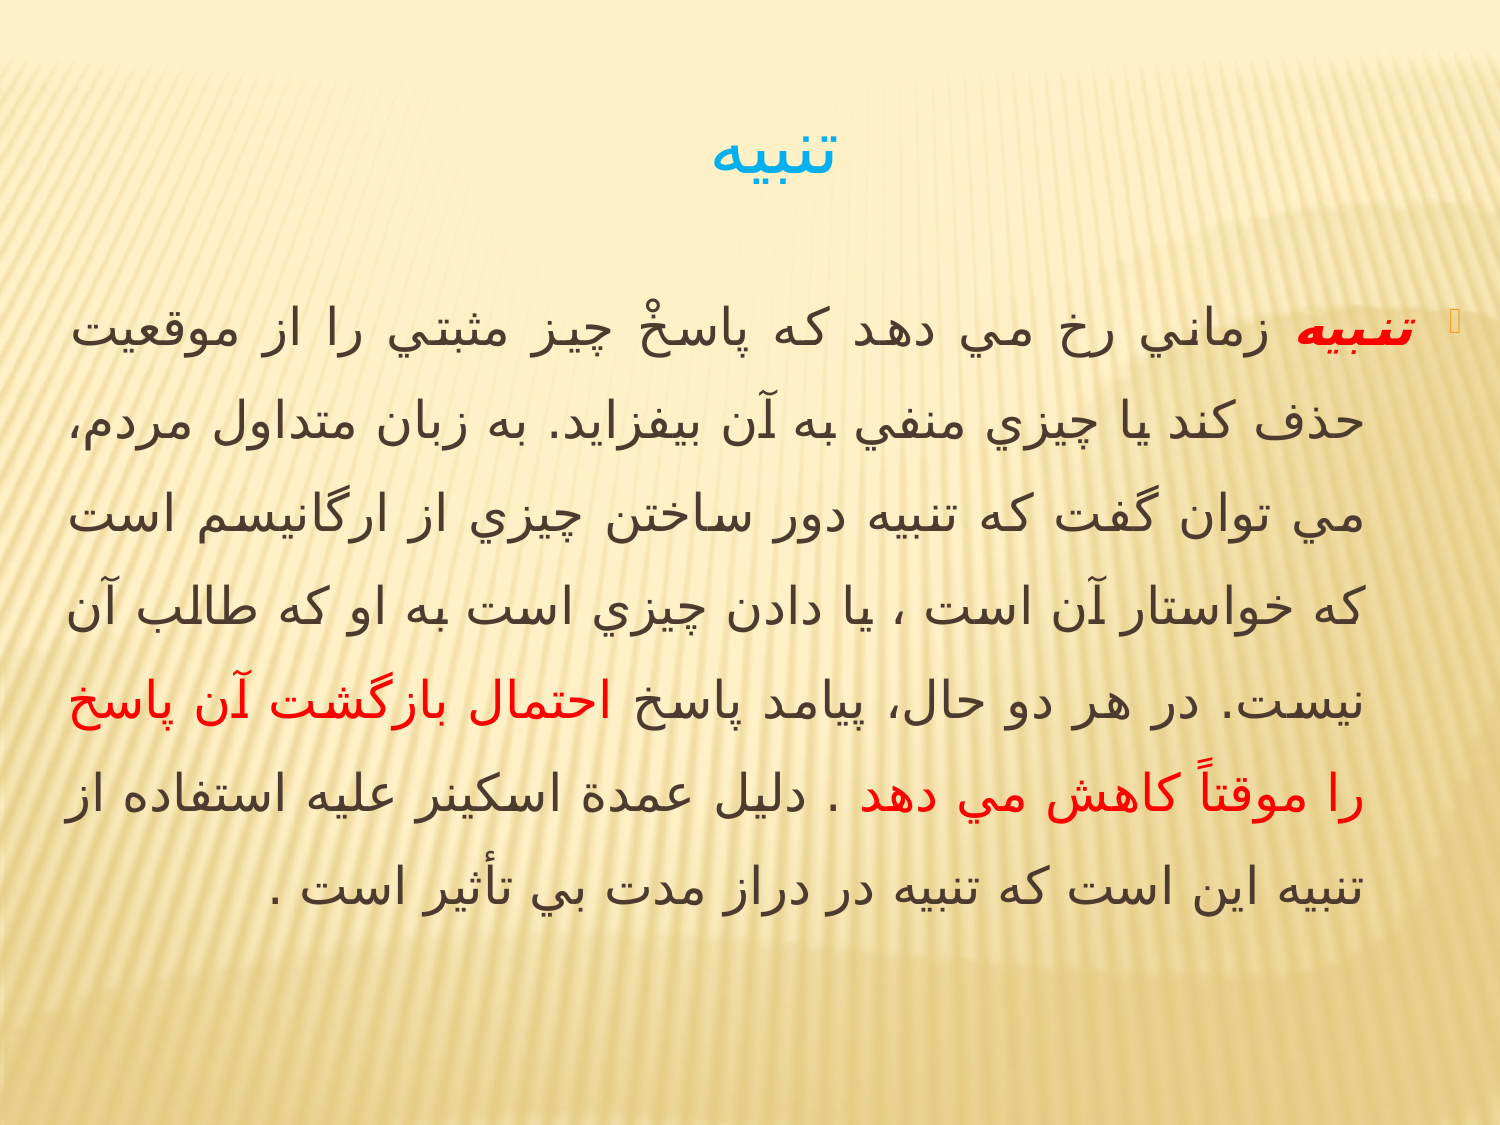

# تنبيه
تنبيه زماني رخ مي دهد كه پاسخْ چيز مثبتي را از موقعيت حذف كند يا چيزي منفي به آن بيفزايد. به زبان متداول مردم، مي توان گفت كه تنبيه دور ساختن چيزي از ارگانيسم است كه خواستار آن است ، يا دادن چيزي است به او كه طالب آن نيست. در هر دو حال، پيامد پاسخ احتمال بازگشت آن پاسخ را موقتاً كاهش مي دهد . دليل عمدة اسكينر عليه استفاده از تنبيه اين است كه تنبيه در دراز مدت بي تأثير است .